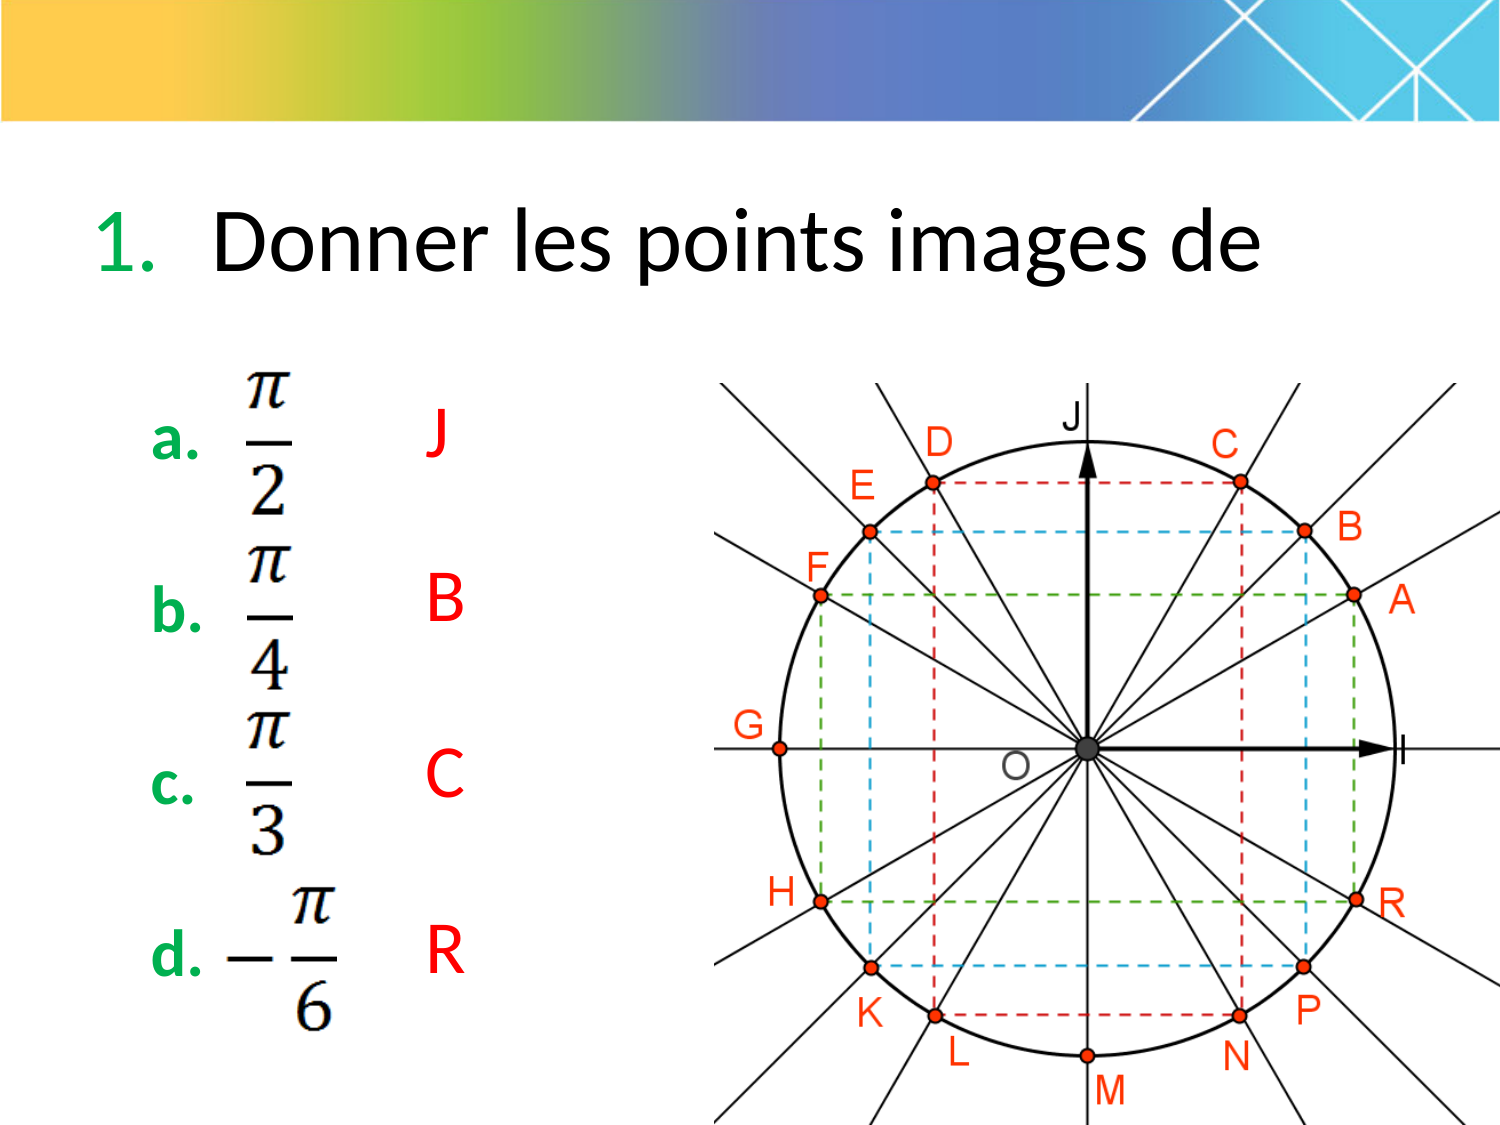

# Donner les points images de
J
a.
b.
c.
d.
B
C
R